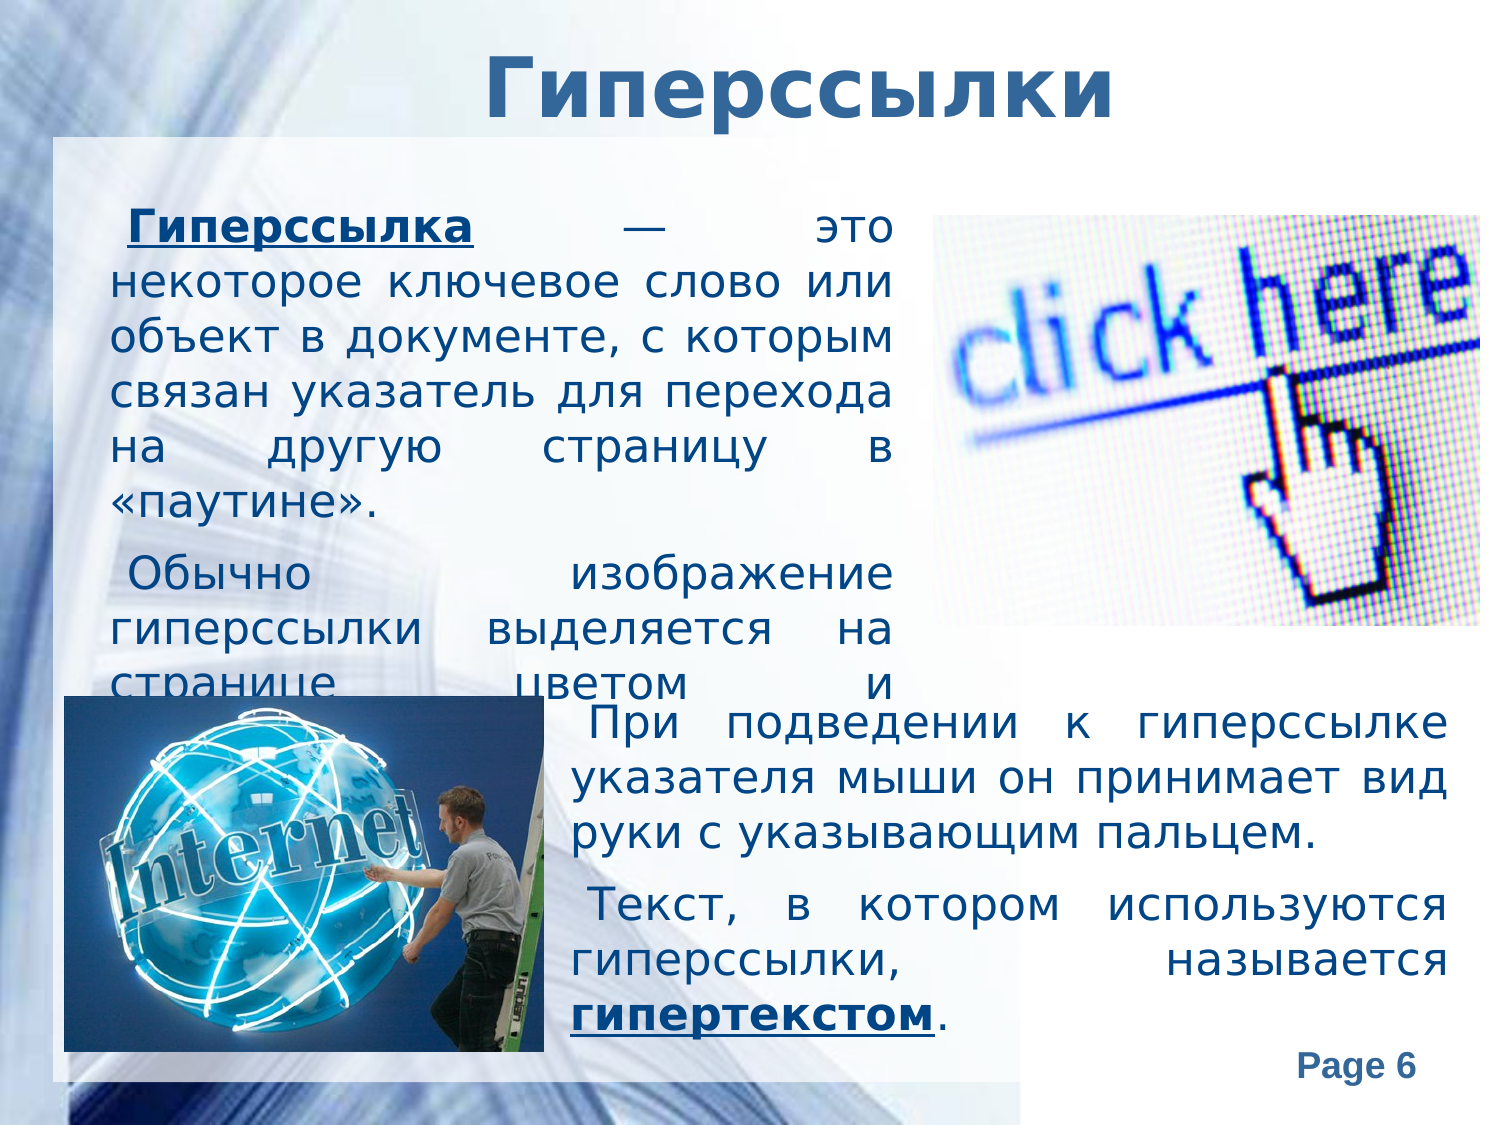

Гиперссылки
Гиперссылка — это некоторое ключевое слово или объект в доку­менте, с которым связан указатель для перехода на другую страницу в «паутине».
Обычно изображение гиперссылки выделяется на странице цве­том и подчеркиванием.
При подведении к гиперссылке указателя мыши он принимает вид руки с указывающим пальцем.
Текст, в котором используются гиперссылки, на­зывается гипертекстом.